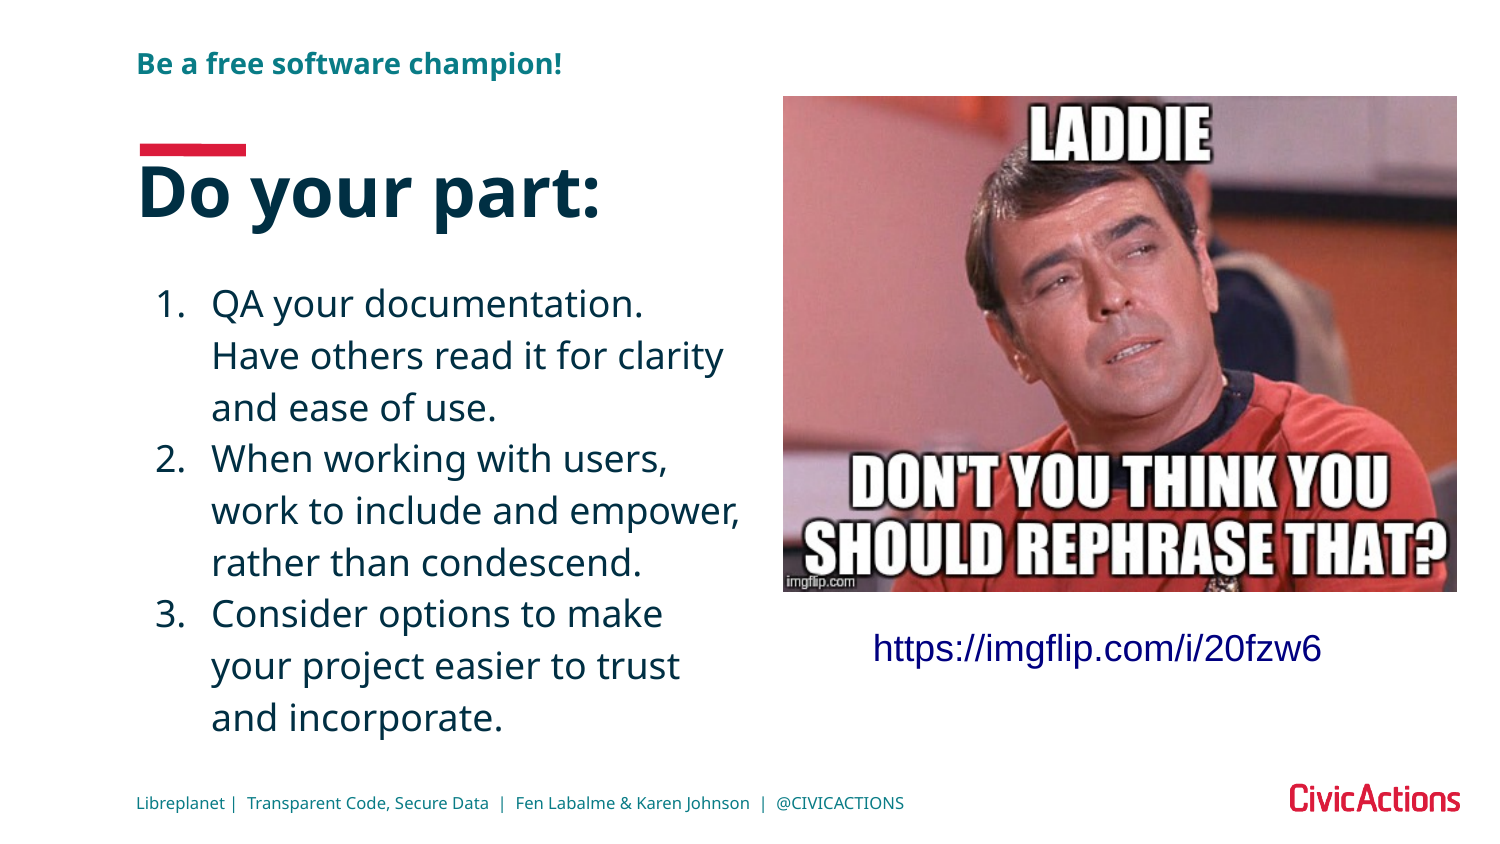

# Be a free software champion!
Do your part:
QA your documentation. Have others read it for clarity and ease of use.
When working with users, work to include and empower, rather than condescend.
Consider options to make your project easier to trust and incorporate.
https://imgflip.com/i/20fzw6
Libreplanet | Transparent Code, Secure Data | Fen Labalme & Karen Johnson | @CIVICACTIONS